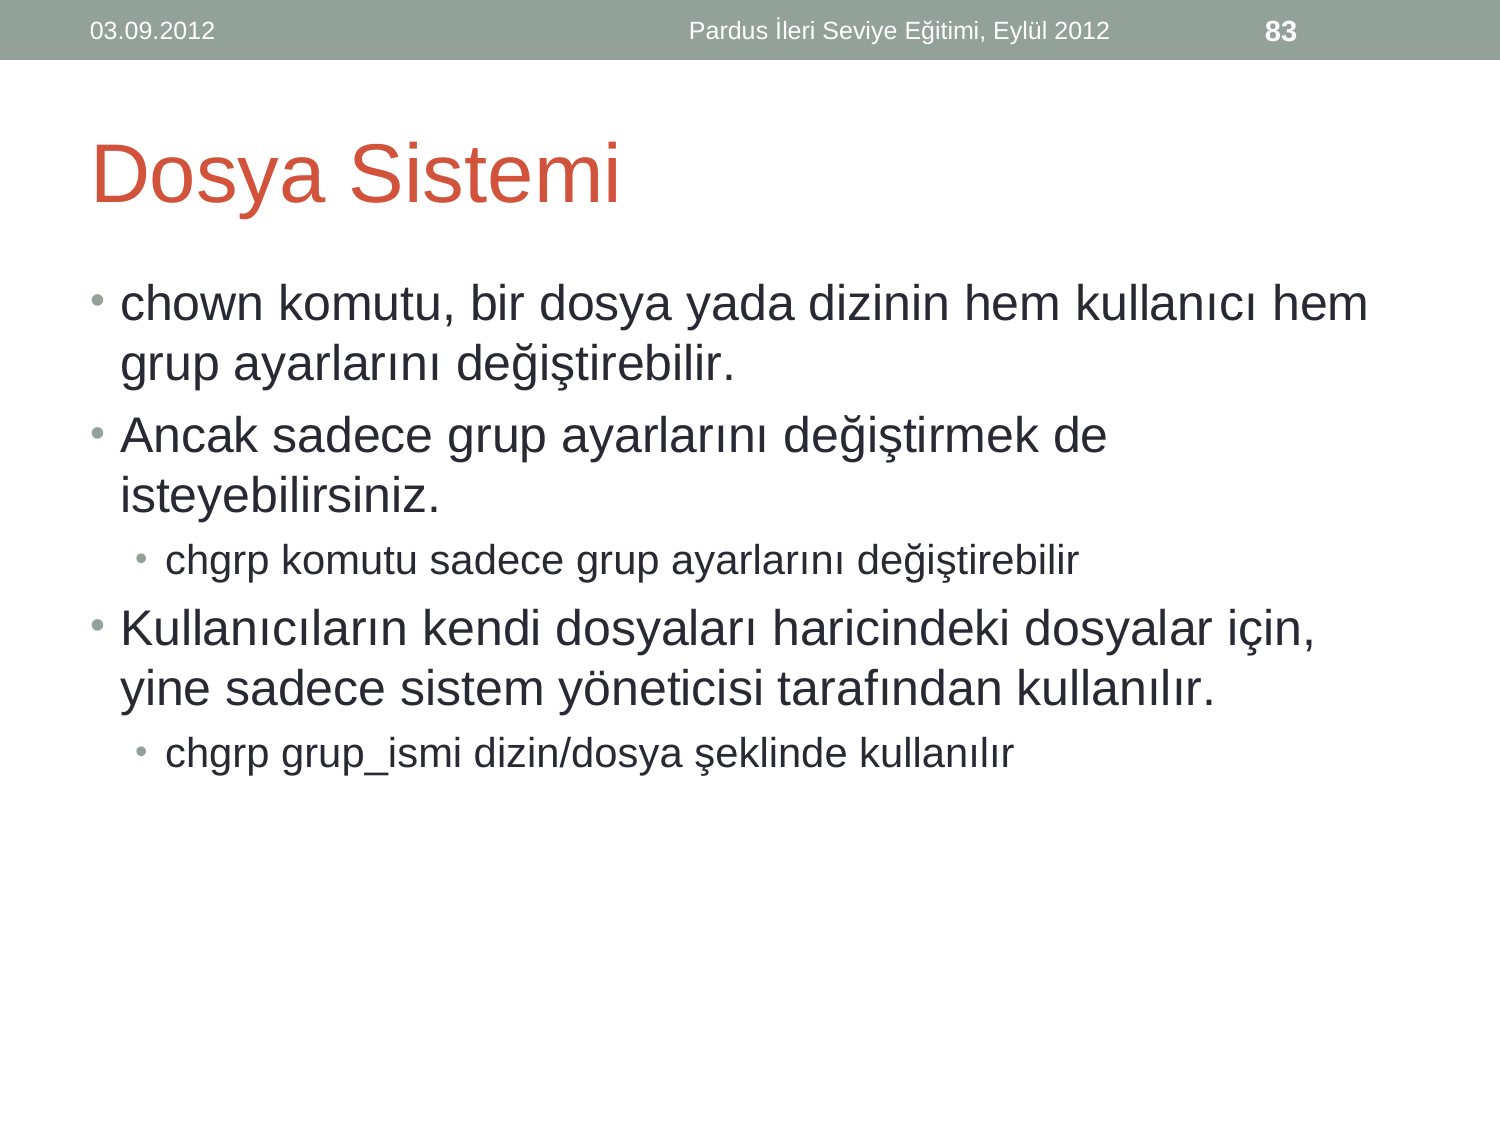

03.09.2012
Pardus İleri Seviye Eğitimi, Eylül 2012
# Dosya Sistemi
chown komutu, bir dosya yada dizinin hem kullanıcı hem grup ayarlarını değiştirebilir.
Ancak sadece grup ayarlarını değiştirmek de isteyebilirsiniz.
chgrp komutu sadece grup ayarlarını değiştirebilir
Kullanıcıların kendi dosyaları haricindeki dosyalar için, yine sadece sistem yöneticisi tarafından kullanılır.
chgrp grup_ismi dizin/dosya şeklinde kullanılır